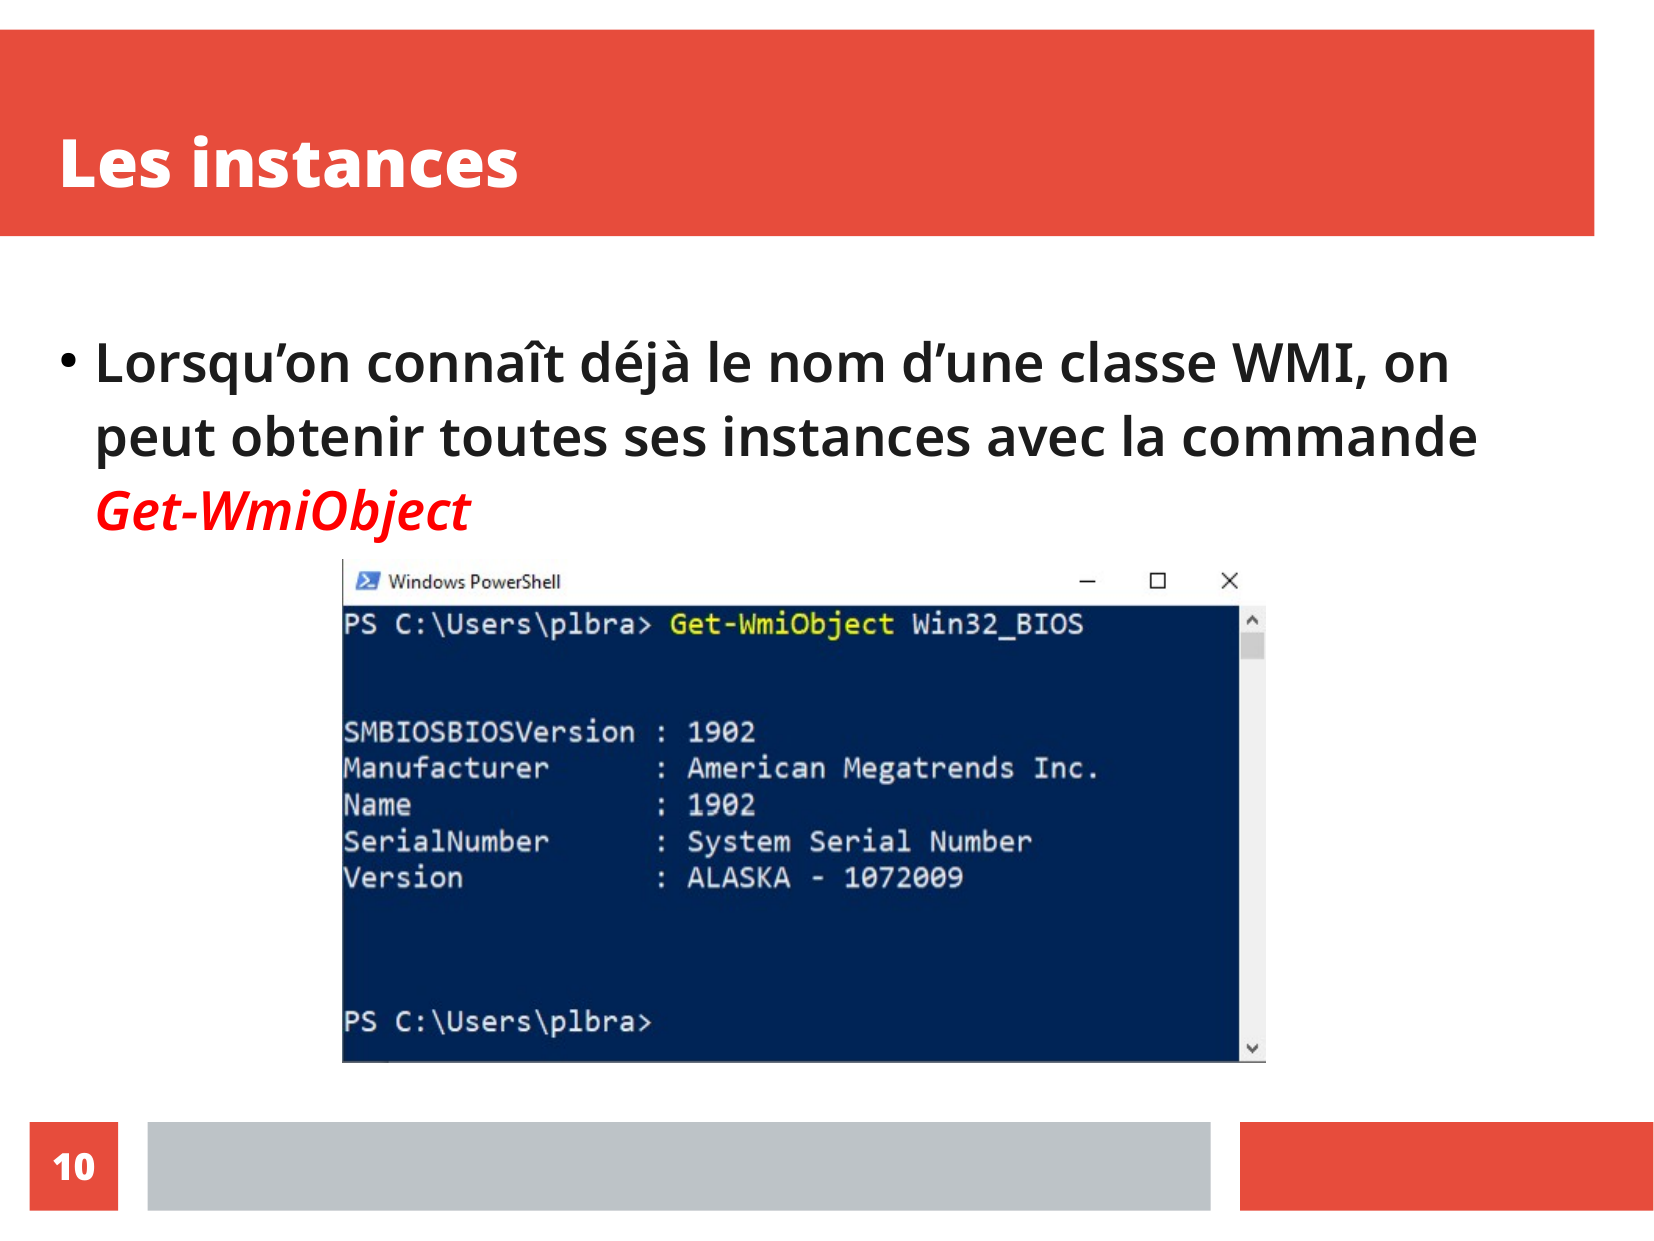

# Les instances
Lorsqu’on connaît déjà le nom d’une classe WMI, on peut obtenir toutes ses instances avec la commande Get-WmiObject
10